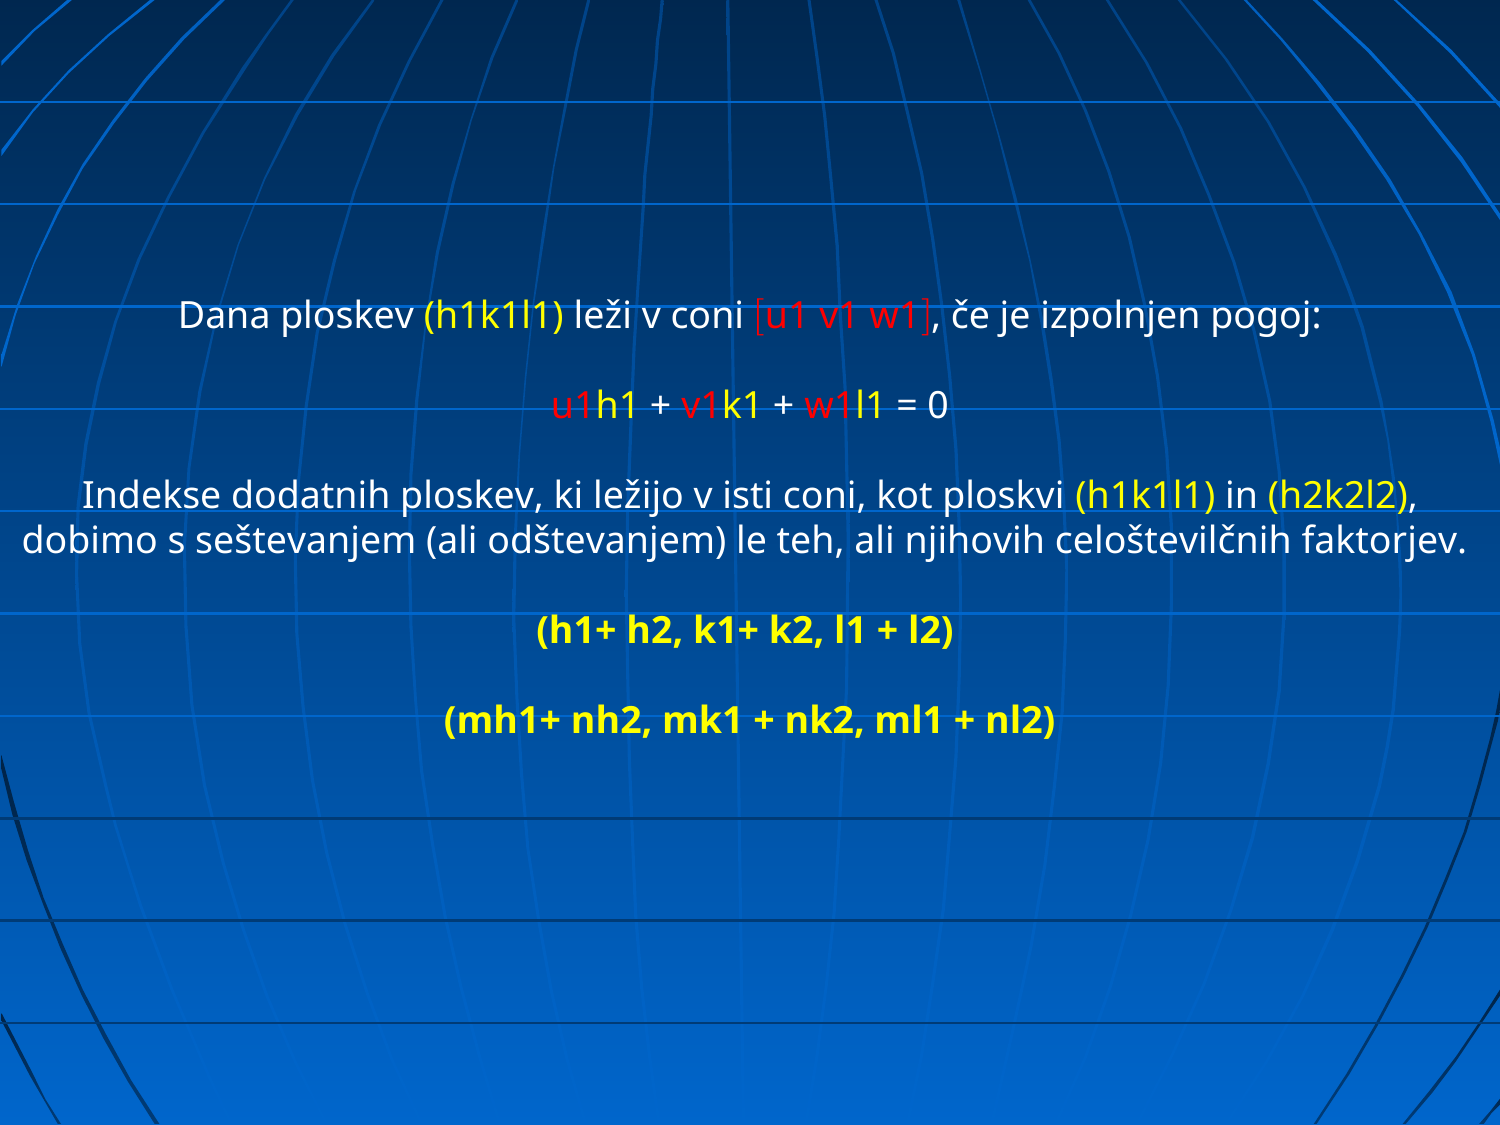

Dana ploskev (h1k1l1) leži v coni u1 v1 w1, če je izpolnjen pogoj:
u1h1 + v1k1 + w1l1 = 0
Indekse dodatnih ploskev, ki ležijo v isti coni, kot ploskvi (h1k1l1) in (h2k2l2), dobimo s seštevanjem (ali odštevanjem) le teh, ali njihovih celoštevilčnih faktorjev.
(h1+ h2, k1+ k2, l1 + l2)
(mh1+ nh2, mk1 + nk2, ml1 + nl2)